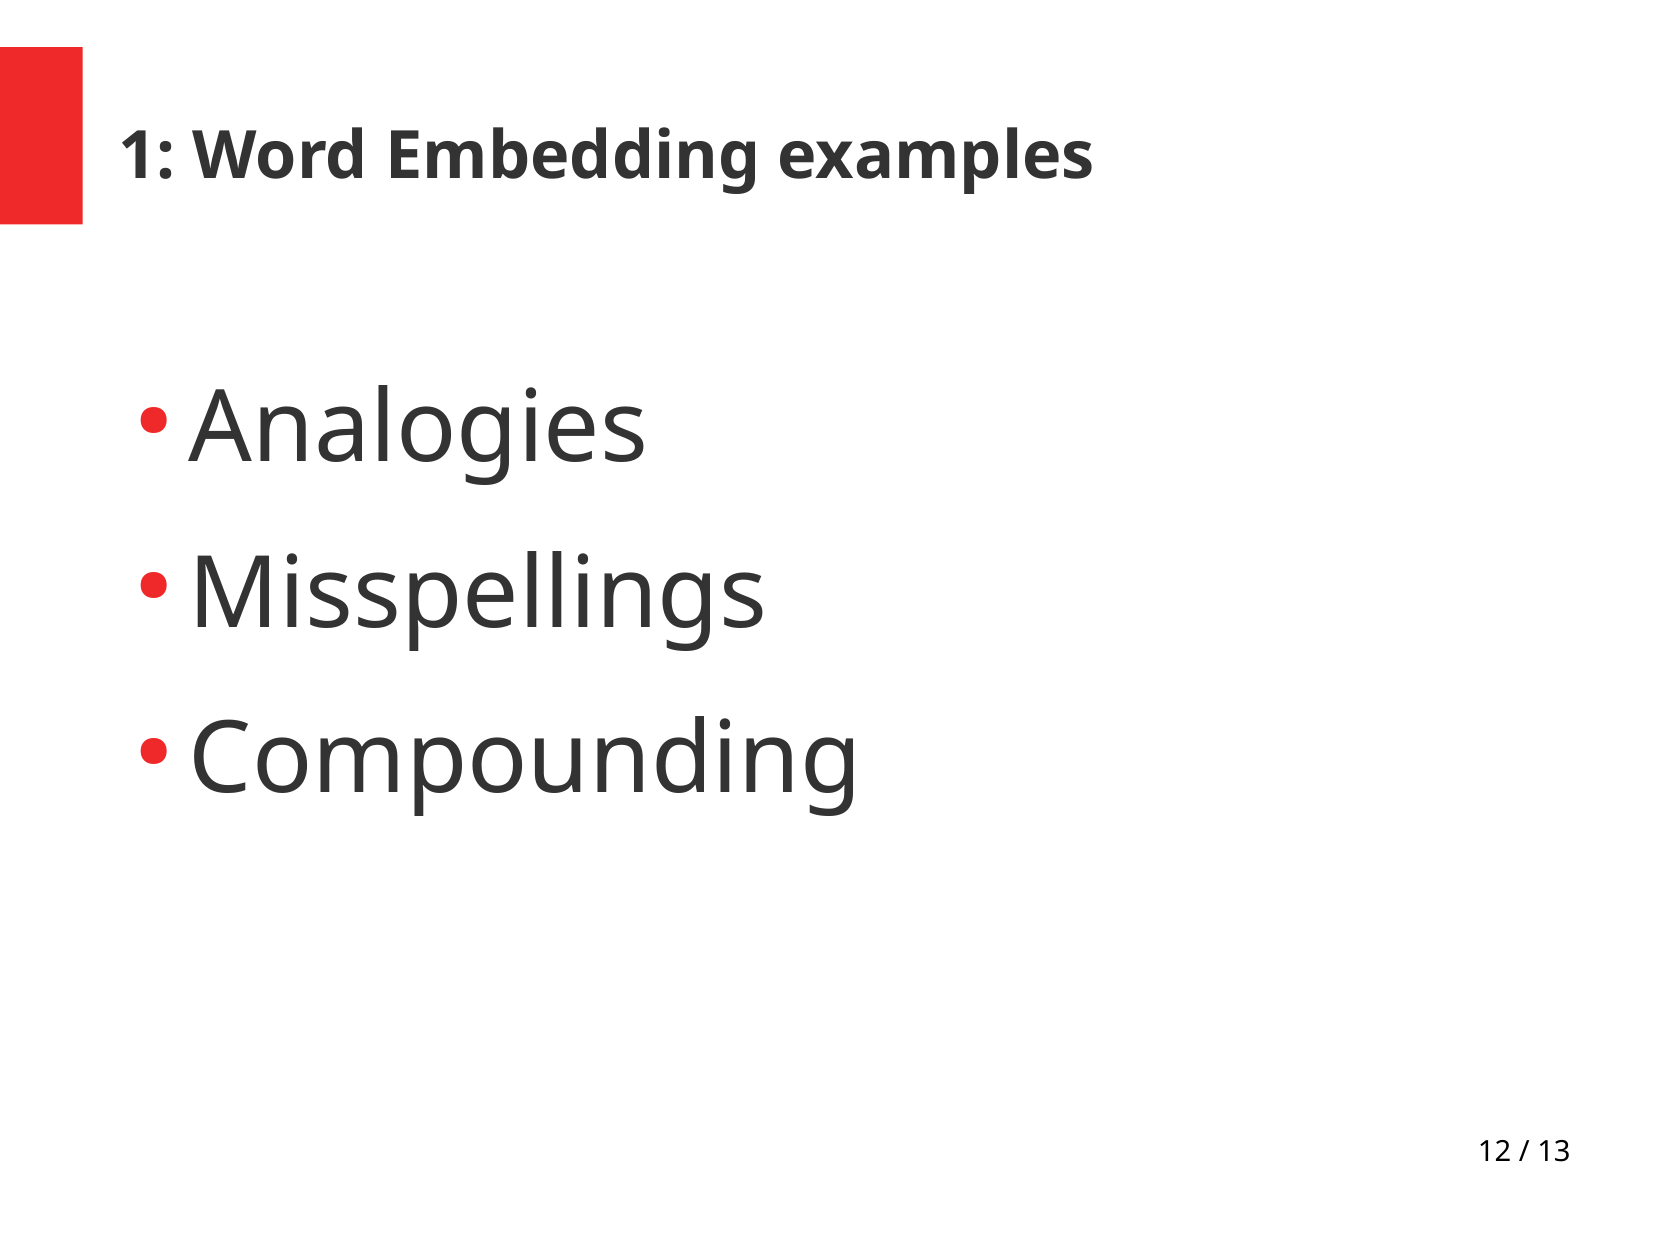

# 1: Word Embedding examples
Analogies
Misspellings
Compounding
12